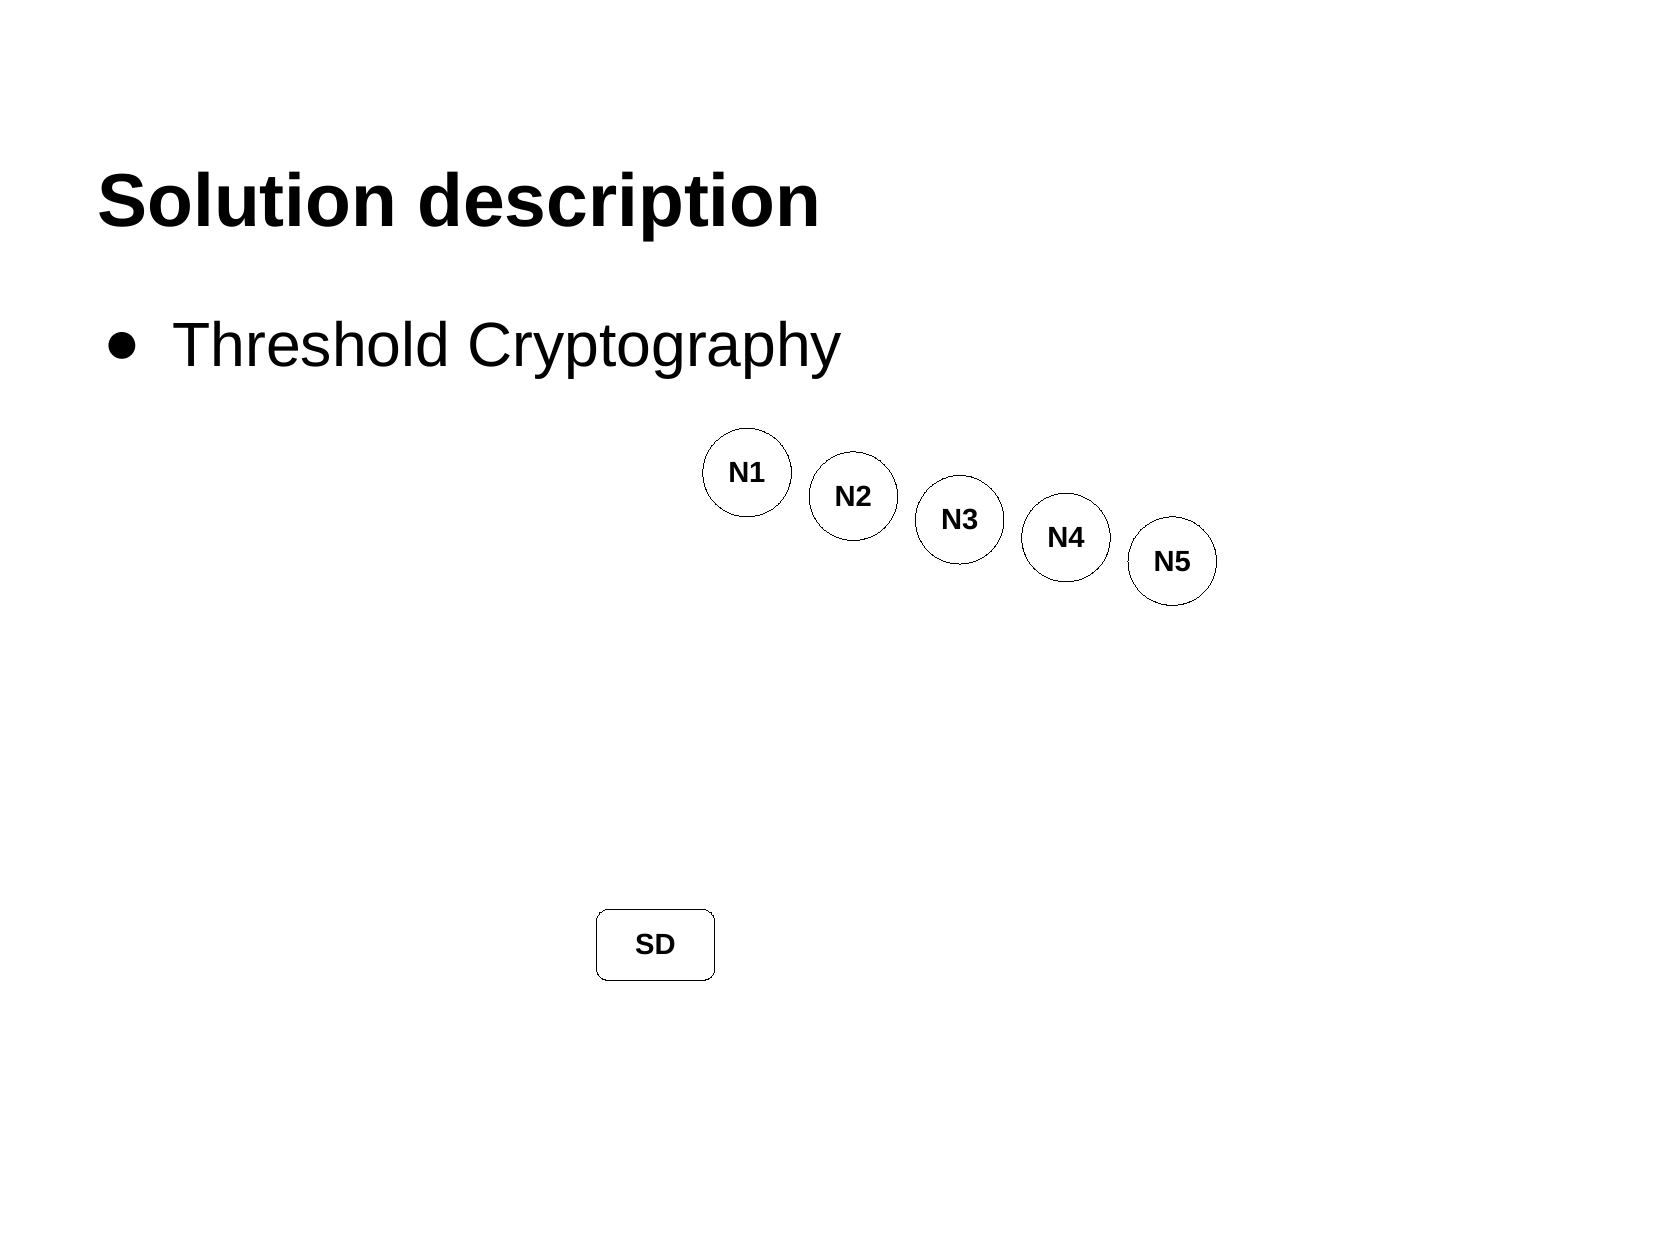

# Solution description
Threshold Cryptography
N1
N2
N3
N4
N5
SD